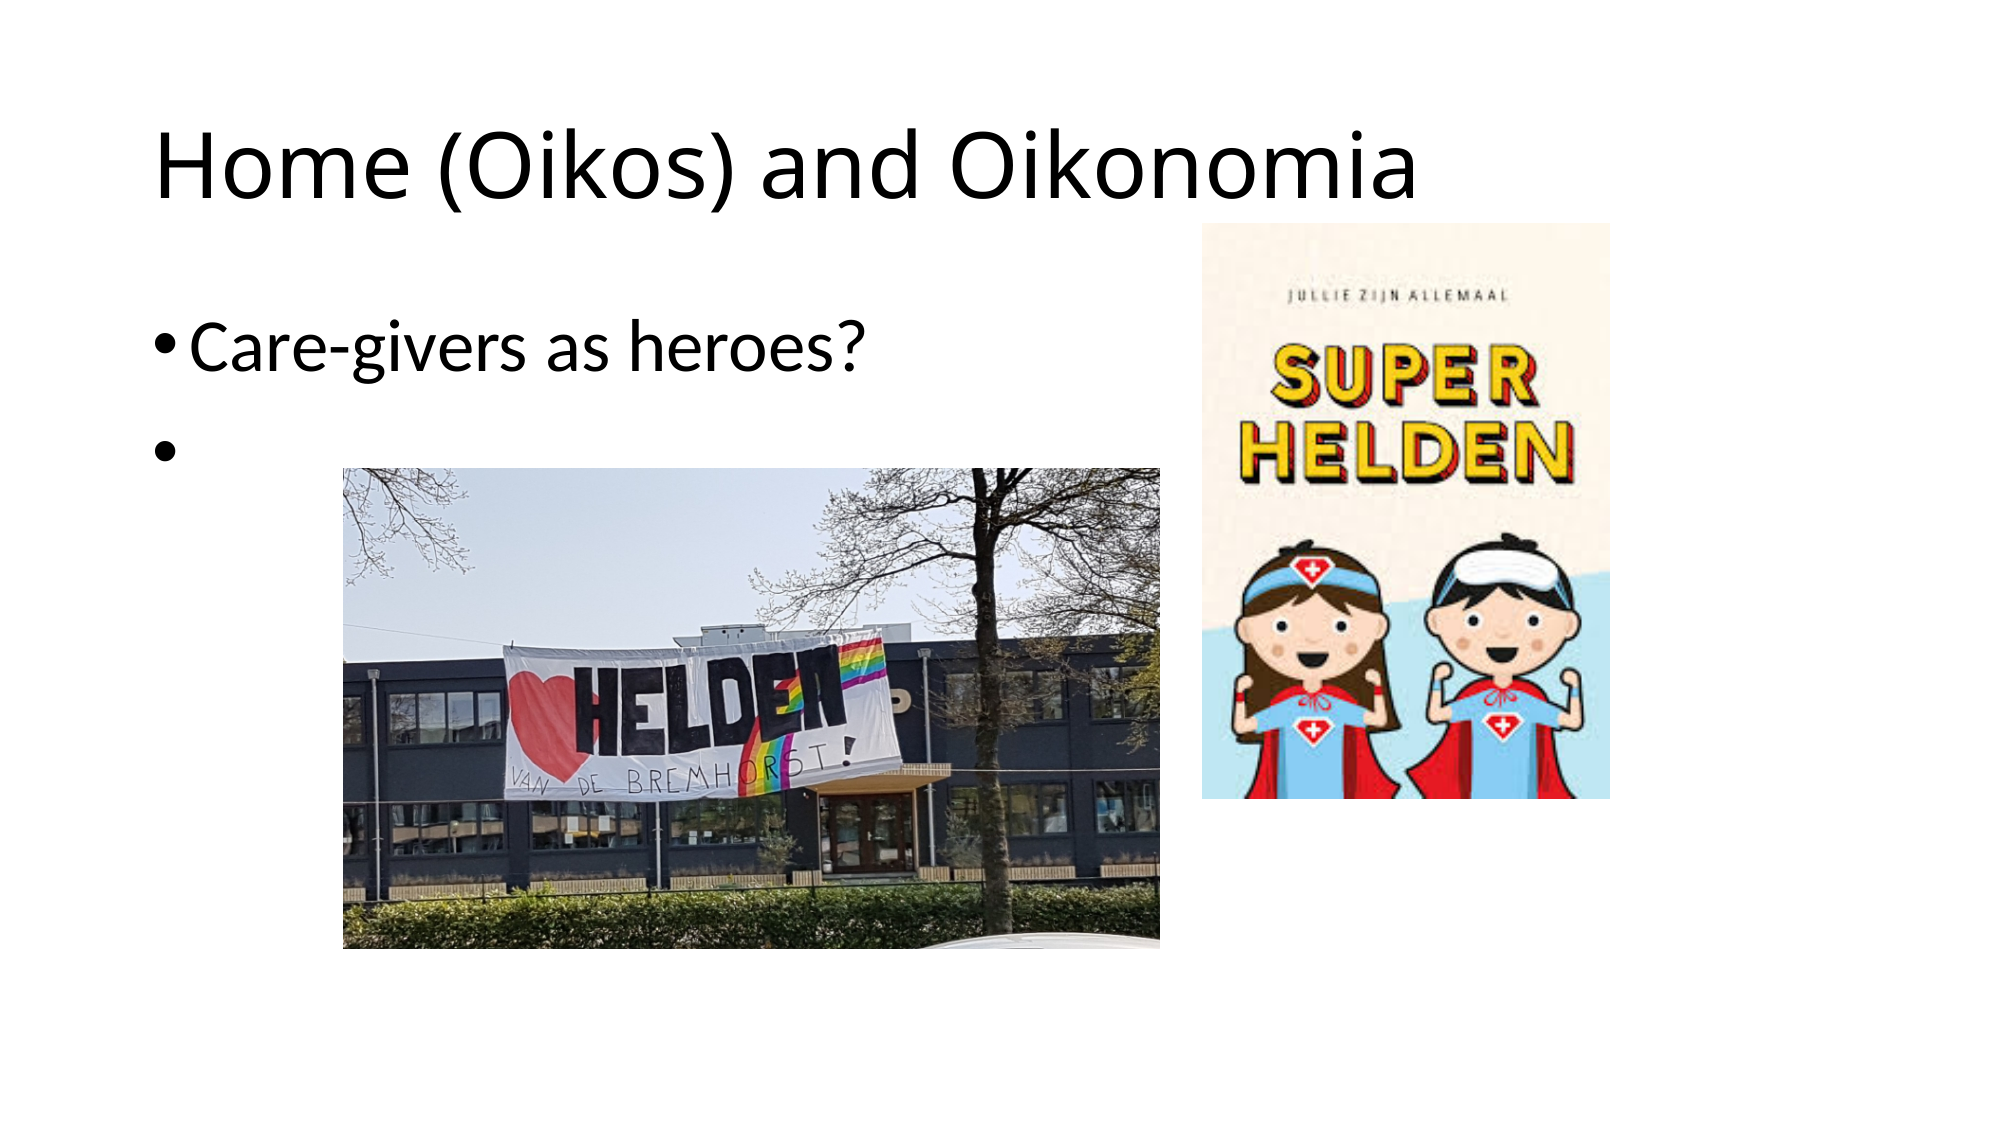

# Home (Oikos) and Oikonomia
Care-givers as heroes?